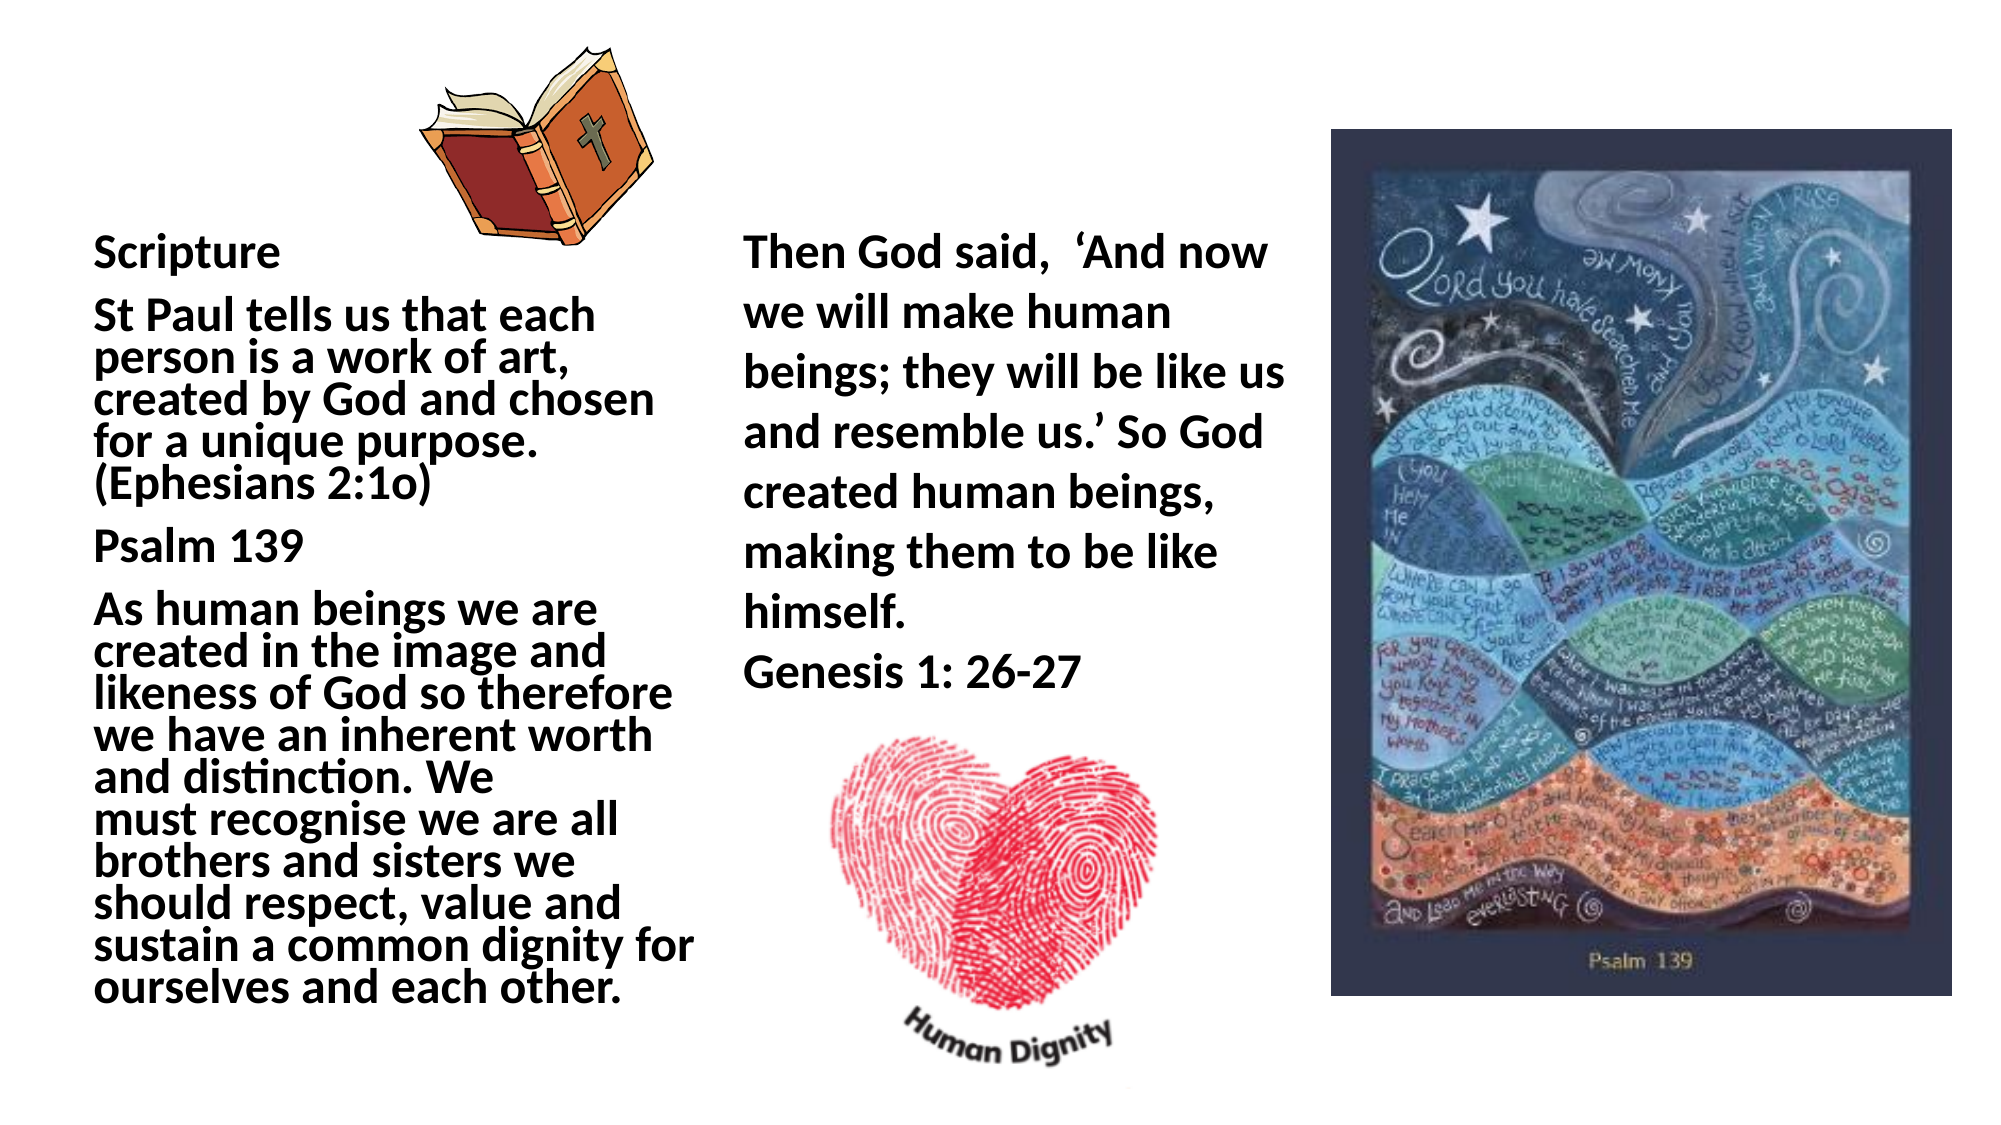

Then God said, ‘And now we will make human beings; they will be like us and resemble us.’ So God created human beings, making them to be like himself.
Genesis 1: 26-27
# Scripture
St Paul tells us that each person is a work of art, created by God and chosen for a unique purpose. (Ephesians 2:1o)
Psalm 139
As human beings we are created in the image and likeness of God so therefore we have an inherent worth and distinction. We must recognise we are all brothers and sisters we should respect, value and sustain a common dignity for ourselves and each other.